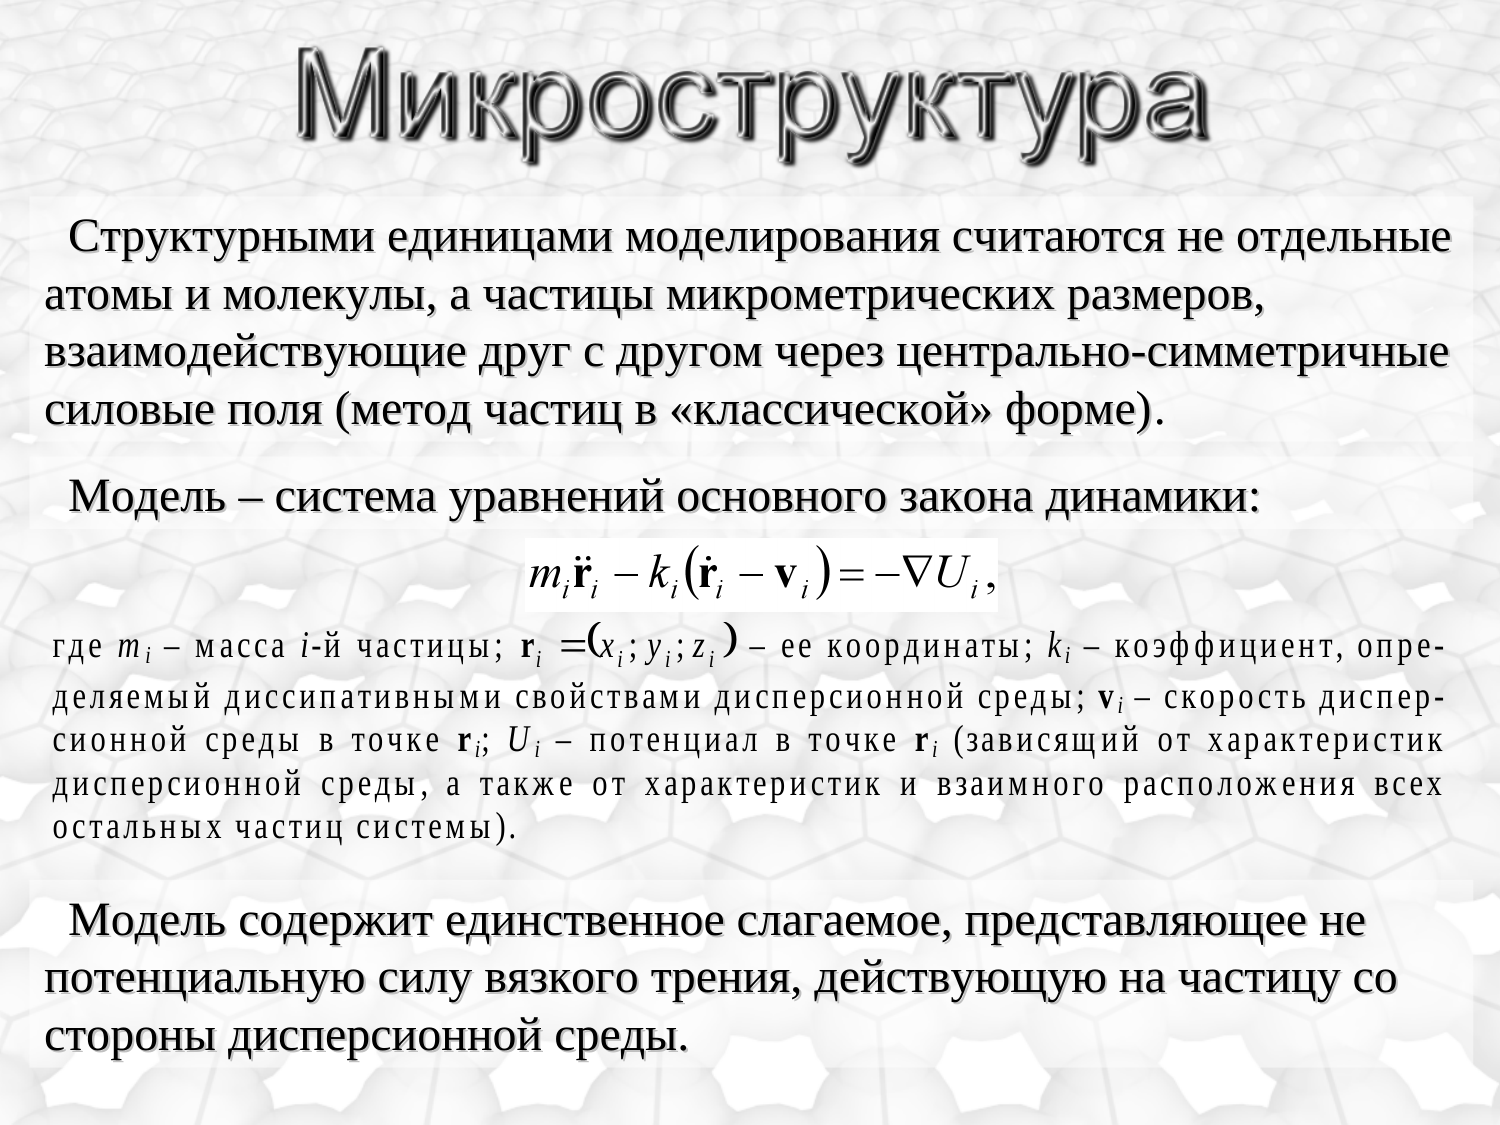

Структурными единицами моделирования считаются не отдельные атомы и молекулы, а частицы микрометрических размеров, взаимодействующие друг с другом через центрально-симметричные силовые поля (метод частиц в «классической» форме).
 Модель – система уравнений основного закона динамики:
 Модель содержит единственное слагаемое, представляющее не потенциальную силу вязкого трения, действующую на частицу со стороны дисперсионной среды.